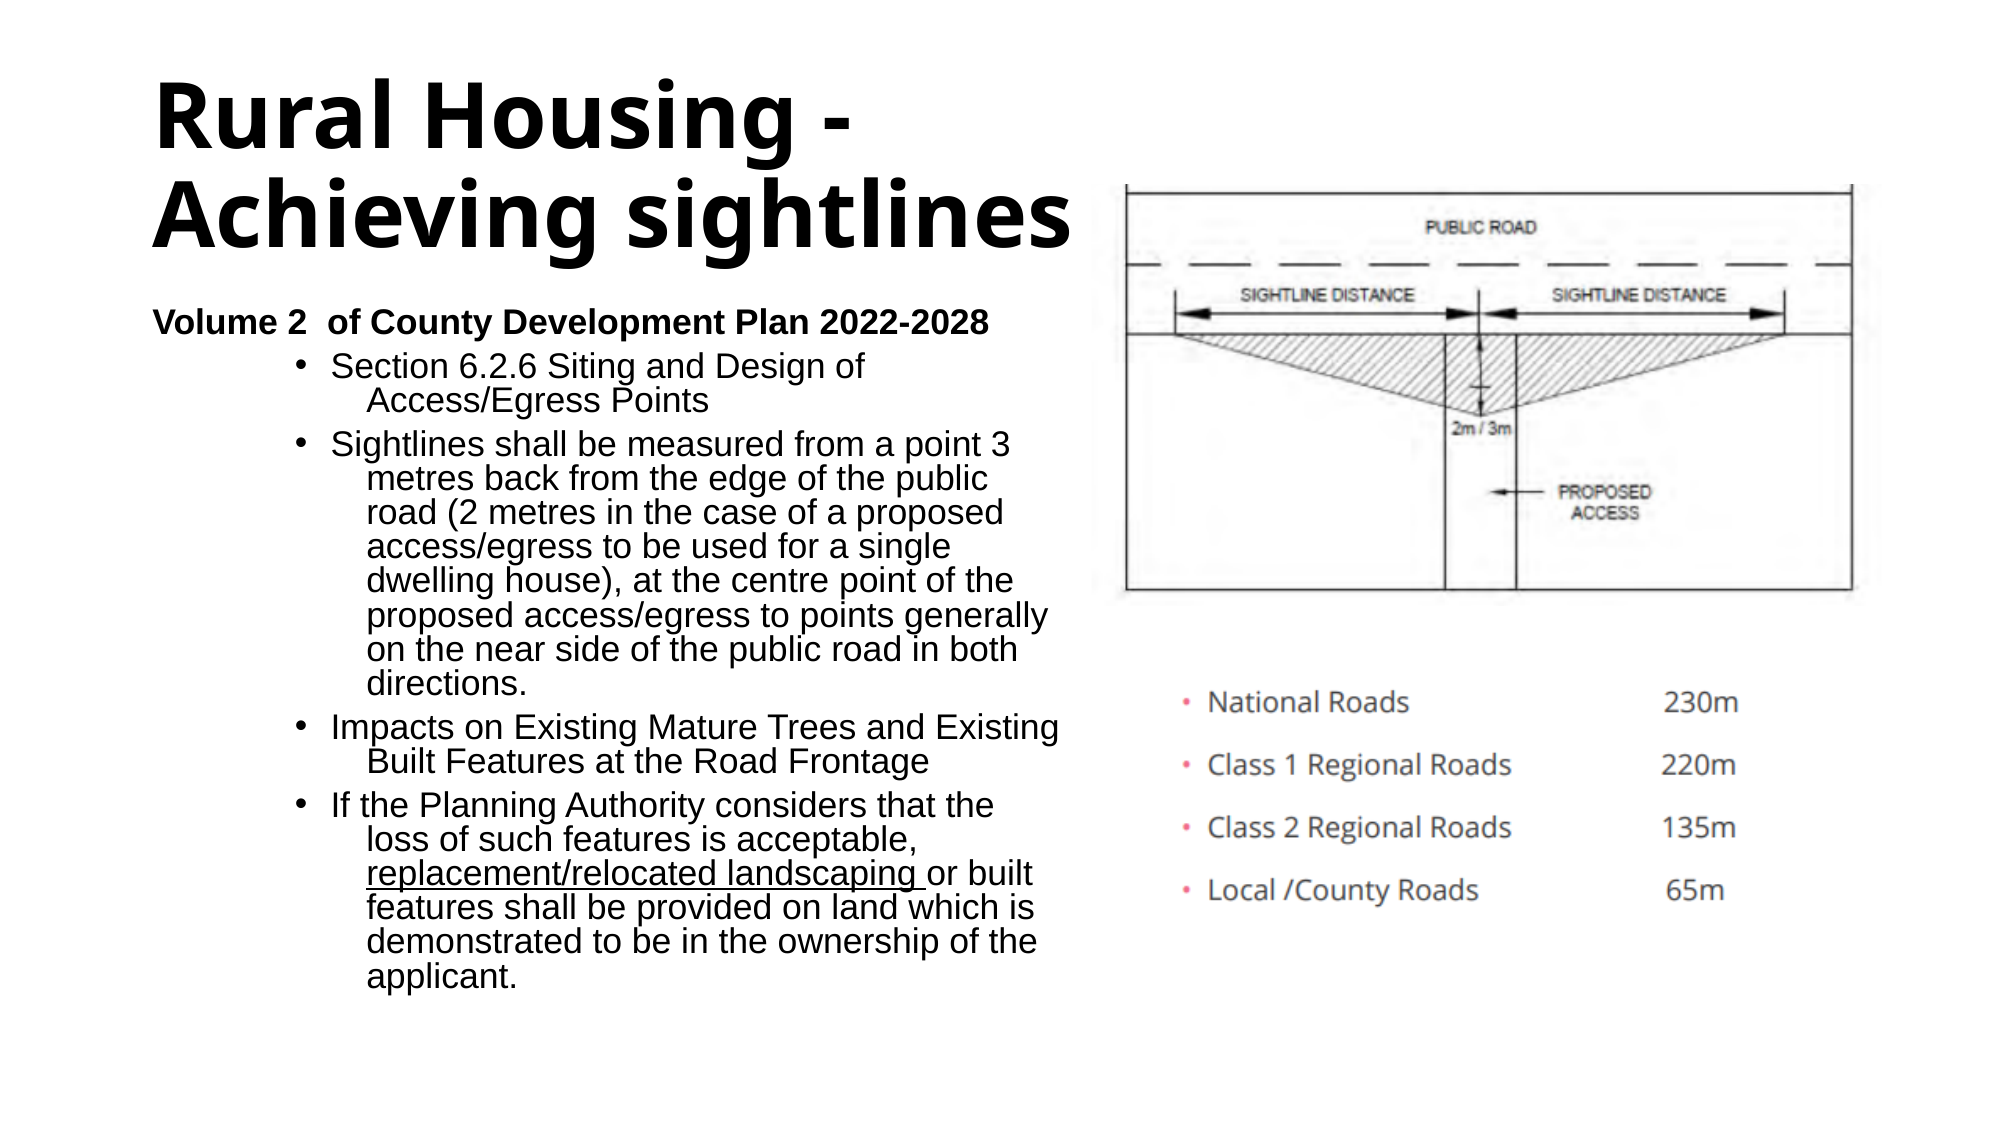

# Rural Housing - Achieving sightlines
Volume 2 of County Development Plan 2022-2028
Section 6.2.6 Siting and Design of Access/Egress Points
Sightlines shall be measured from a point 3 metres back from the edge of the public road (2 metres in the case of a proposed access/egress to be used for a single dwelling house), at the centre point of the proposed access/egress to points generally on the near side of the public road in both directions.
Impacts on Existing Mature Trees and Existing Built Features at the Road Frontage
If the Planning Authority considers that the loss of such features is acceptable, replacement/relocated landscaping or built features shall be provided on land which is demonstrated to be in the ownership of the applicant.